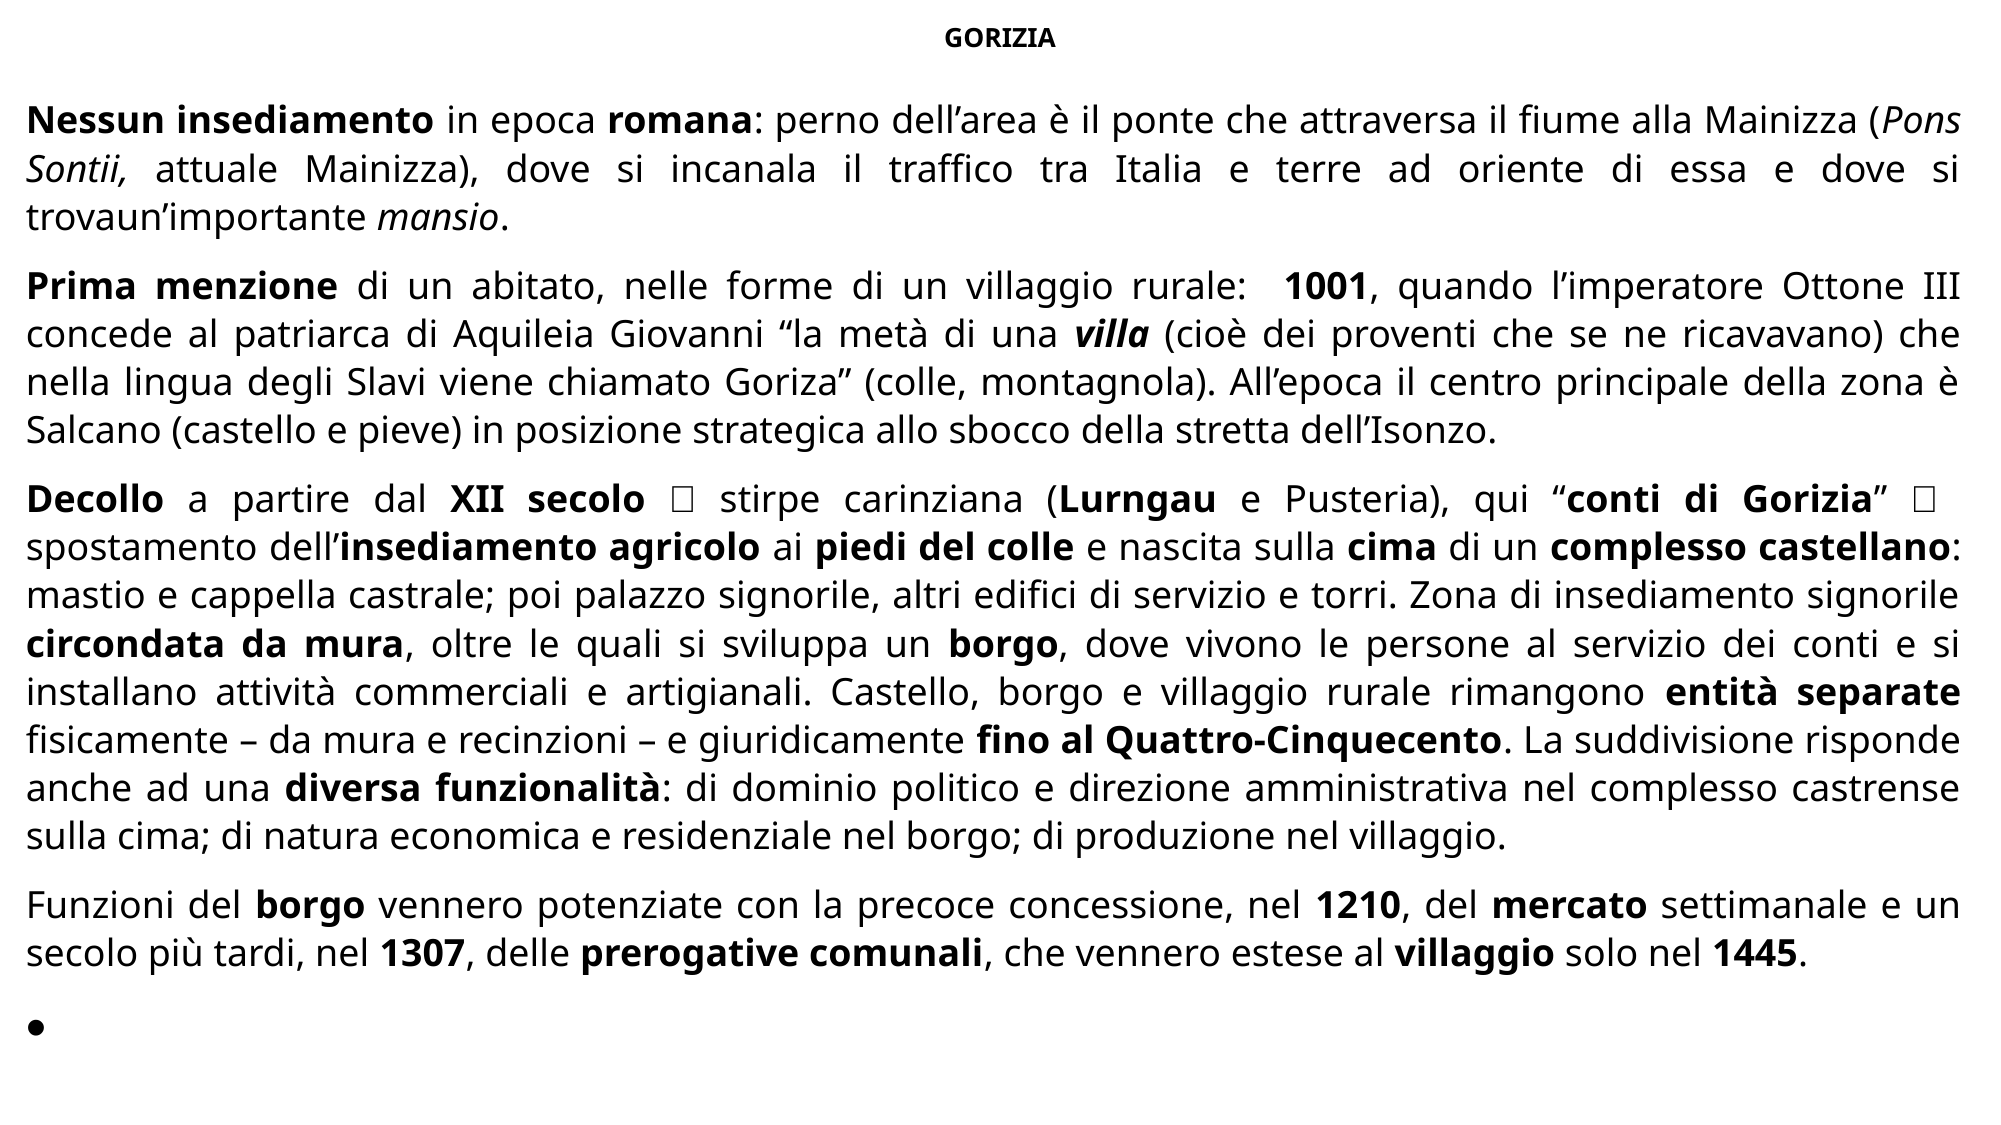

# GORIZIA
Nessun insediamento in epoca romana: perno dell’area è il ponte che attraversa il fiume alla Mainizza (Pons Sontii, attuale Mainizza), dove si incanala il traffico tra Italia e terre ad oriente di essa e dove si trovaun’importante mansio.
Prima menzione di un abitato, nelle forme di un villaggio rurale: 1001, quando l’imperatore Ottone III concede al patriarca di Aquileia Giovanni “la metà di una villa (cioè dei proventi che se ne ricavavano) che nella lingua degli Slavi viene chiamato Goriza” (colle, montagnola). All’epoca il centro principale della zona è Salcano (castello e pieve) in posizione strategica allo sbocco della stretta dell’Isonzo.
Decollo a partire dal XII secolo  stirpe carinziana (Lurngau e Pusteria), qui “conti di Gorizia”  spostamento dell’insediamento agricolo ai piedi del colle e nascita sulla cima di un complesso castellano: mastio e cappella castrale; poi palazzo signorile, altri edifici di servizio e torri. Zona di insediamento signorile circondata da mura, oltre le quali si sviluppa un borgo, dove vivono le persone al servizio dei conti e si installano attività commerciali e artigianali. Castello, borgo e villaggio rurale rimangono entità separate fisicamente – da mura e recinzioni – e giuridicamente fino al Quattro-Cinquecento. La suddivisione risponde anche ad una diversa funzionalità: di dominio politico e direzione amministrativa nel complesso castrense sulla cima; di natura economica e residenziale nel borgo; di produzione nel villaggio.
Funzioni del borgo vennero potenziate con la precoce concessione, nel 1210, del mercato settimanale e un secolo più tardi, nel 1307, delle prerogative comunali, che vennero estese al villaggio solo nel 1445.